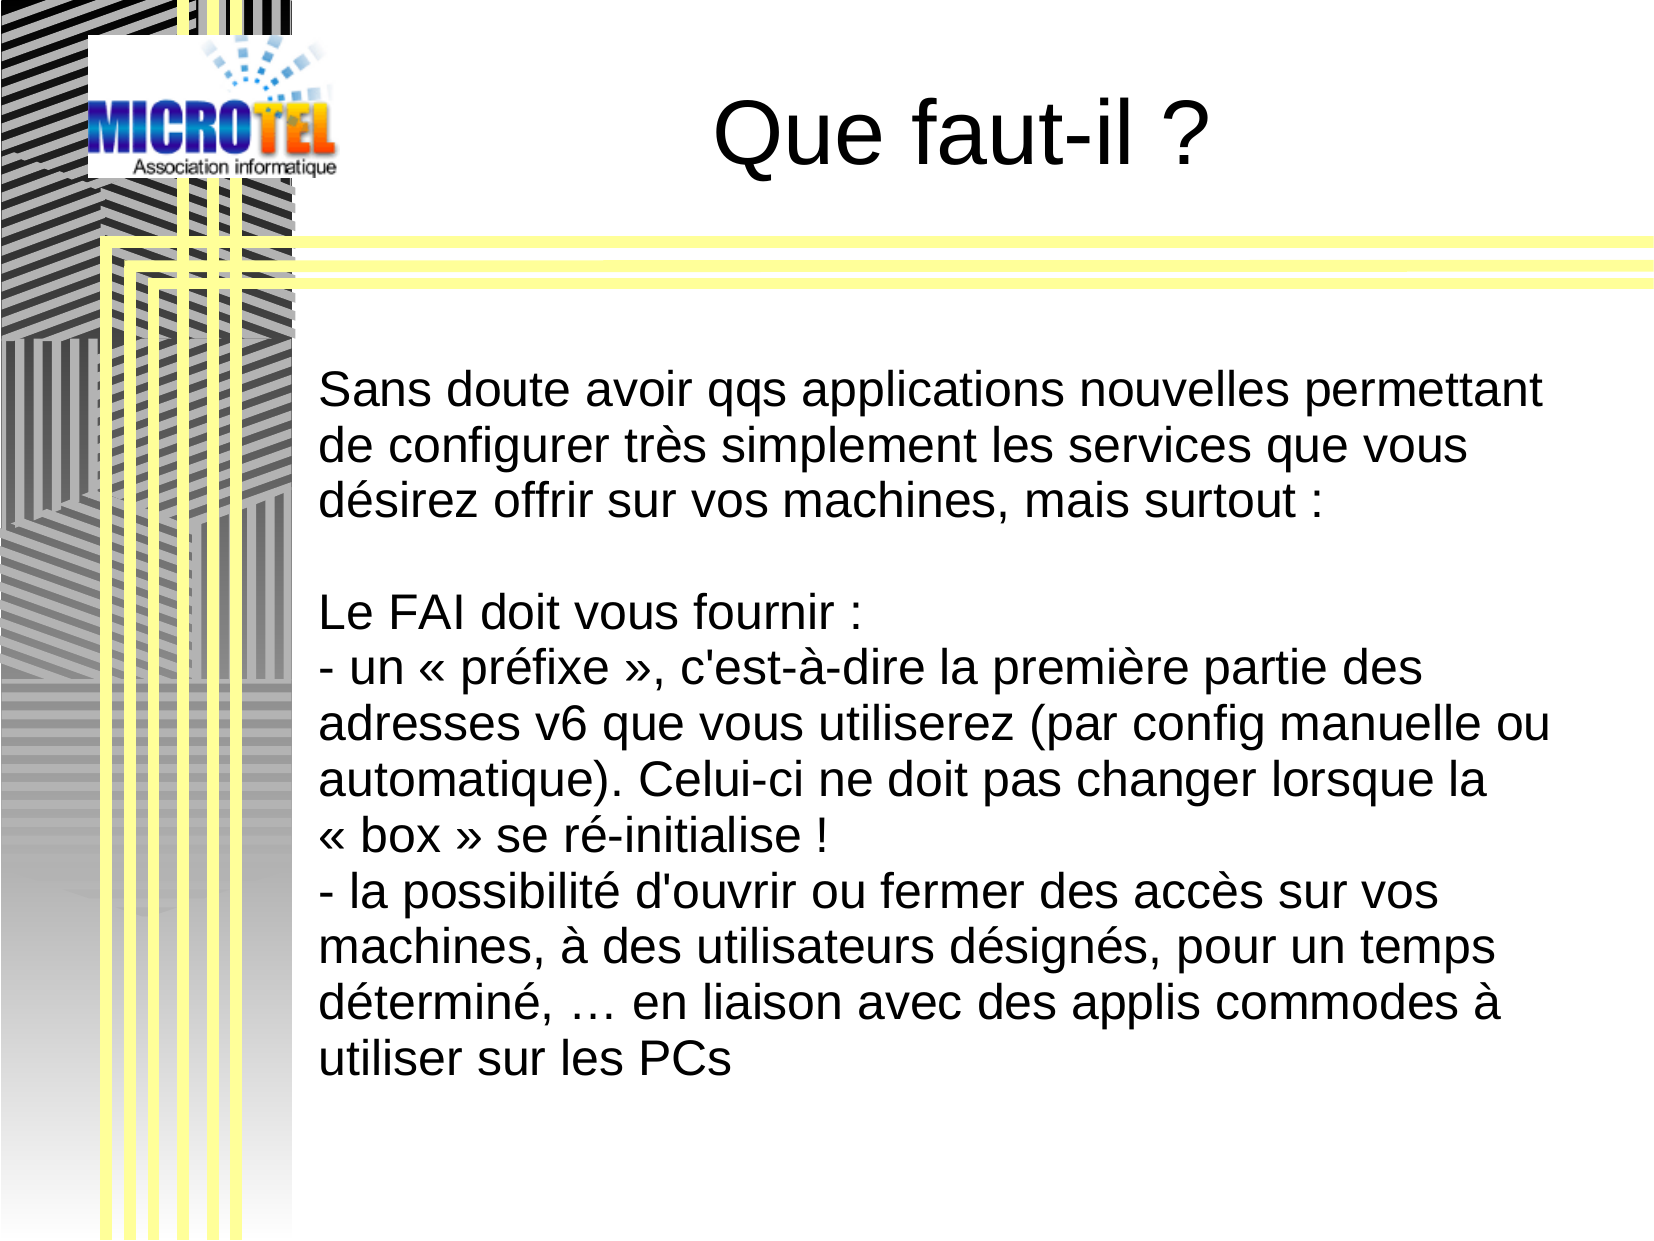

# Que faut-il ?
Sans doute avoir qqs applications nouvelles permettant de configurer très simplement les services que vous désirez offrir sur vos machines, mais surtout :
Le FAI doit vous fournir :
- un « préfixe », c'est-à-dire la première partie des adresses v6 que vous utiliserez (par config manuelle ou automatique). Celui-ci ne doit pas changer lorsque la « box » se ré-initialise !
- la possibilité d'ouvrir ou fermer des accès sur vos machines, à des utilisateurs désignés, pour un temps déterminé, … en liaison avec des applis commodes à utiliser sur les PCs